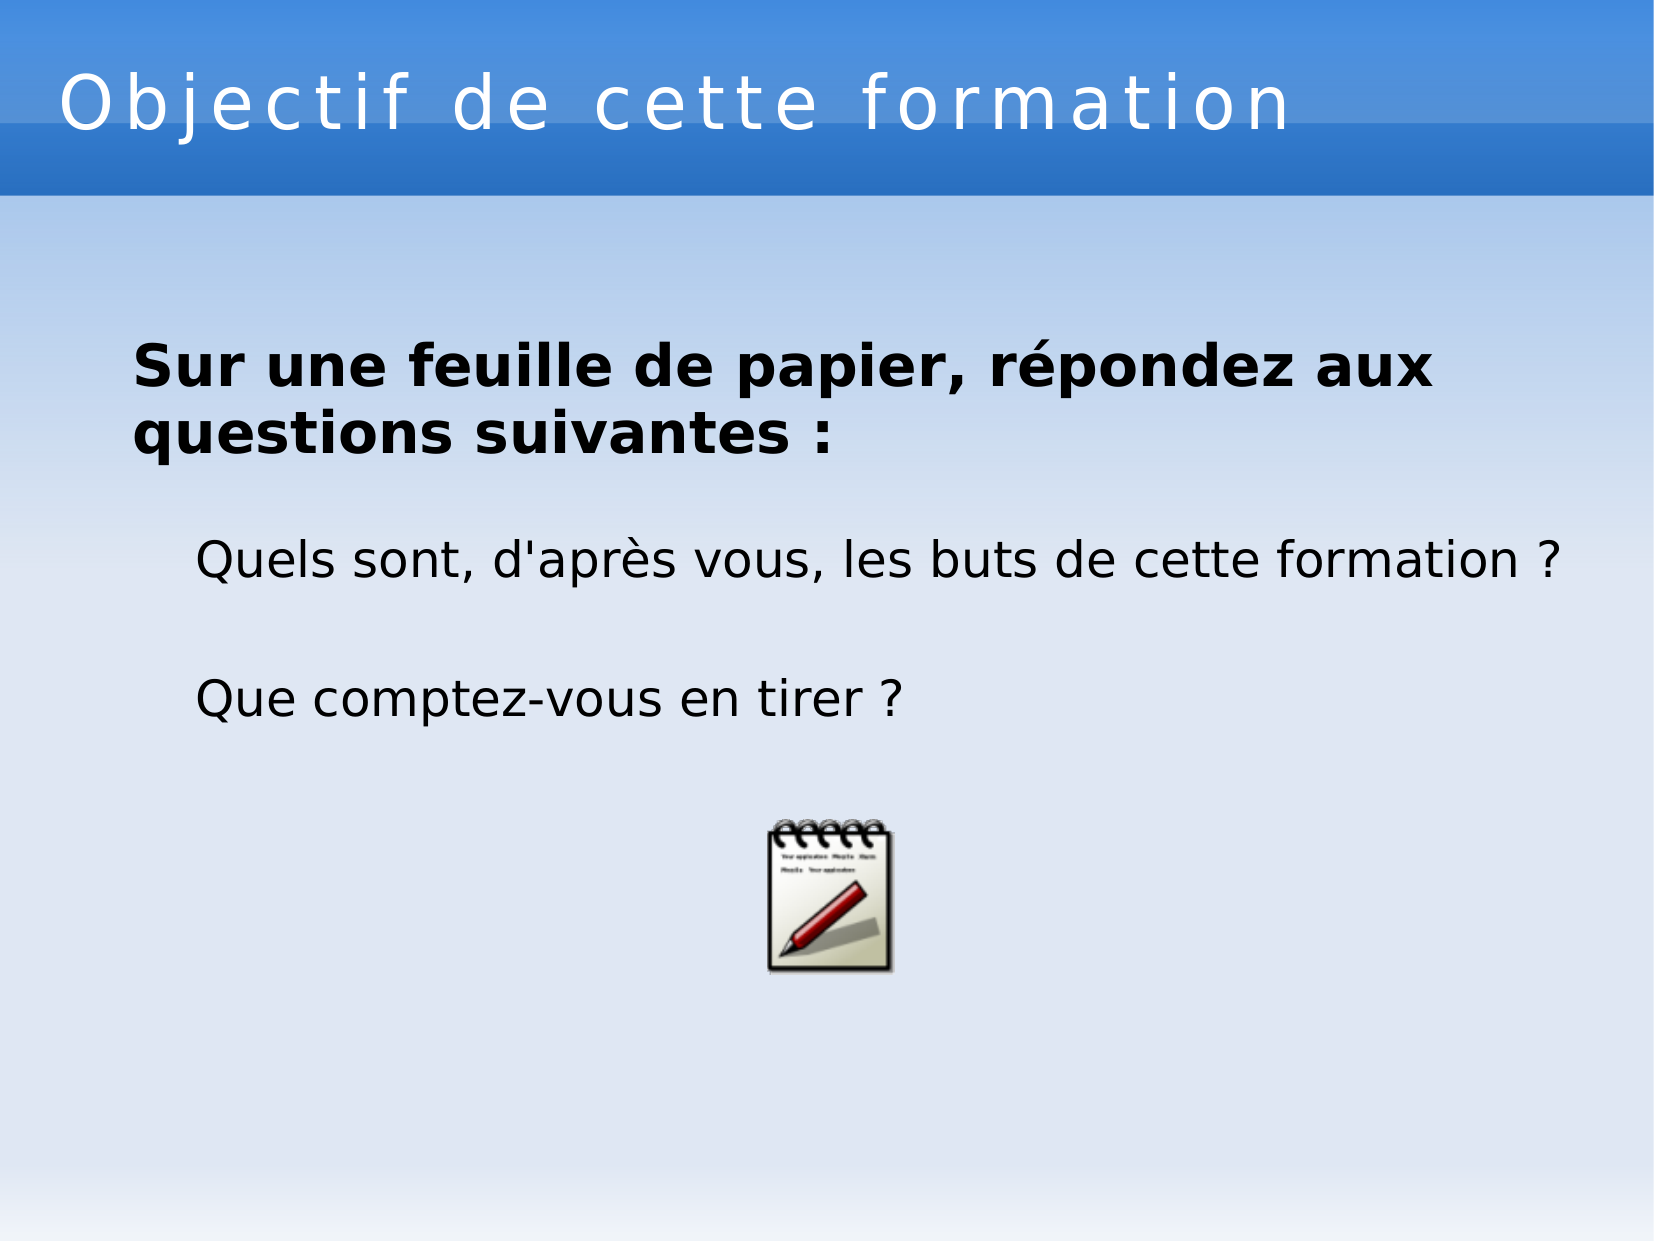

# Objectif de cette formation
Sur une feuille de papier, répondez aux
questions suivantes :
Quels sont, d'après vous, les buts de cette formation ?
Que comptez-vous en tirer ?